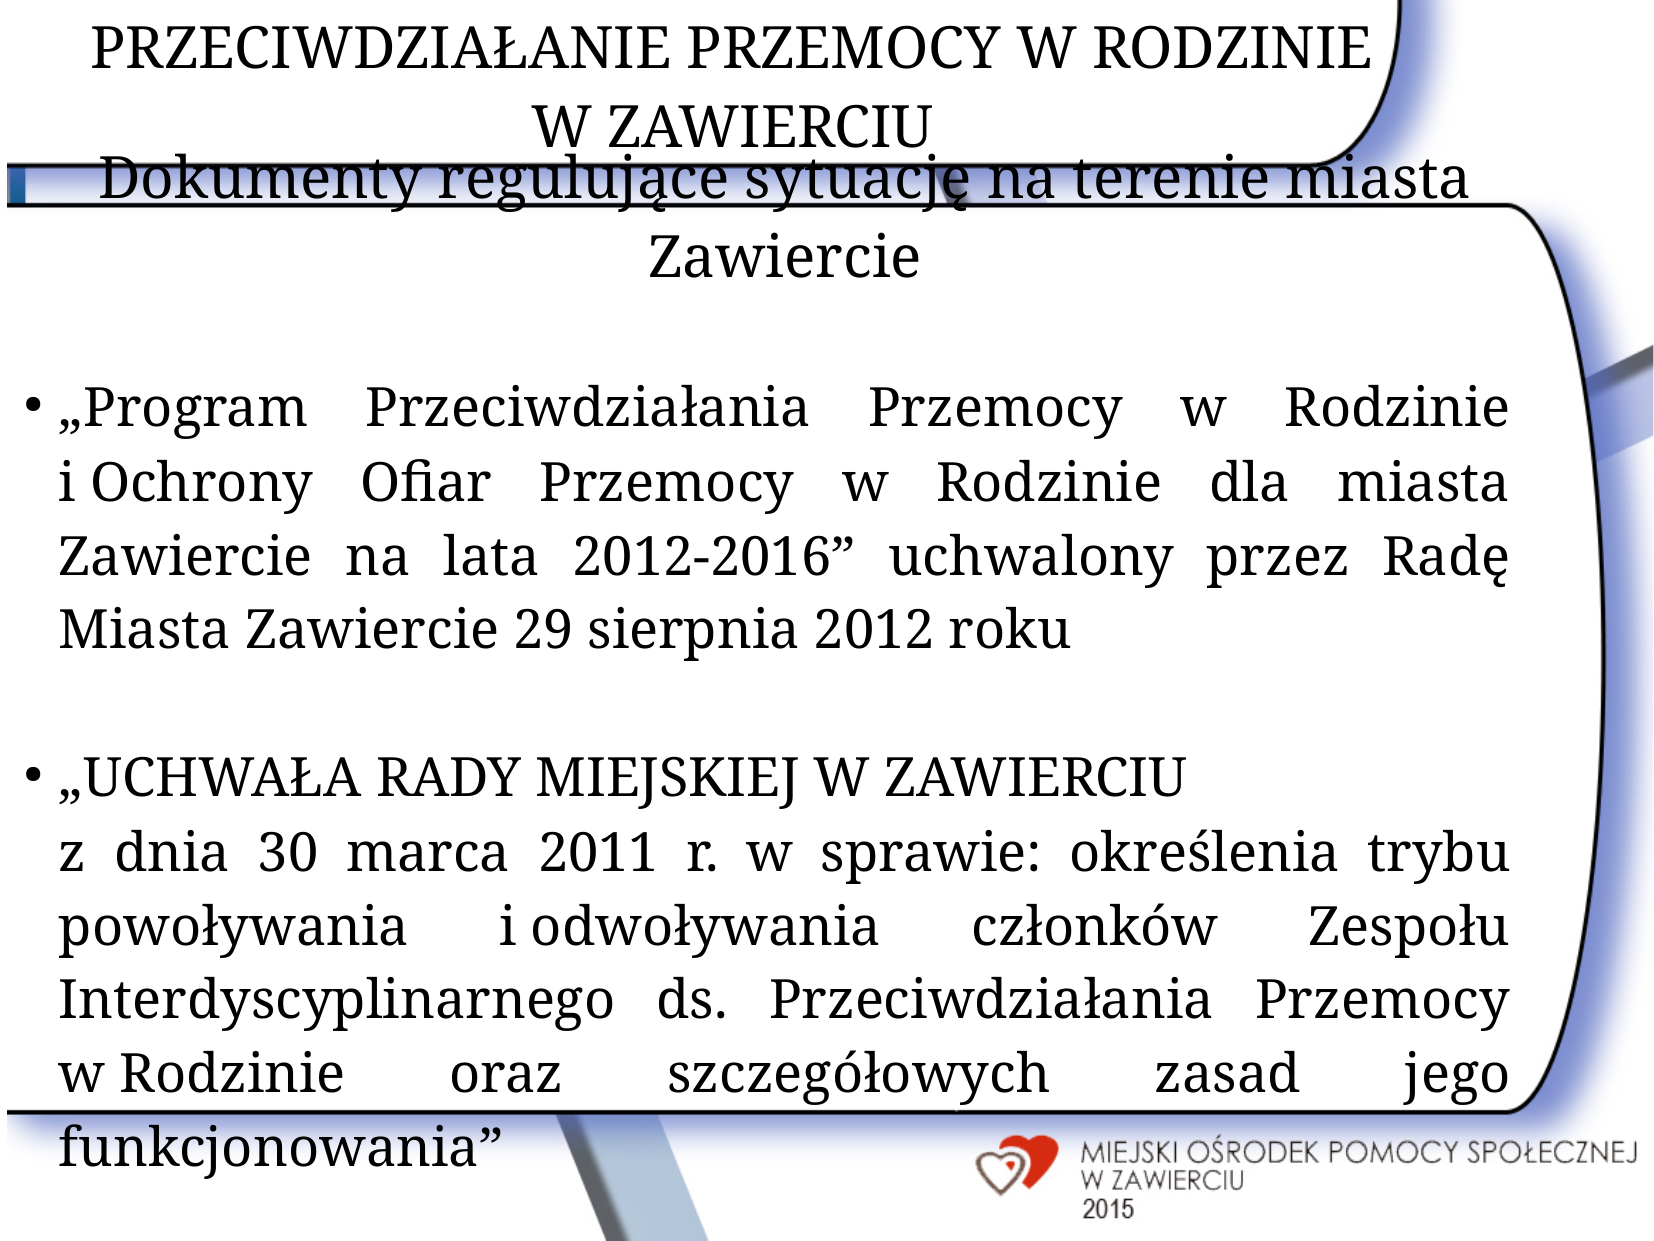

# PRZECIWDZIAŁANIE PRZEMOCY W RODZINIE W ZAWIERCIU
Dokumenty regulujące sytuację na terenie miasta Zawiercie
„Program Przeciwdziałania Przemocy w Rodzinie i Ochrony Ofiar Przemocy w Rodzinie dla miasta Zawiercie na lata 2012-2016” uchwalony przez Radę Miasta Zawiercie 29 sierpnia 2012 roku
„UCHWAŁA RADY MIEJSKIEJ W ZAWIERCIU
z dnia 30 marca 2011 r. w sprawie: określenia trybu powoływania i odwoływania członków Zespołu Interdyscyplinarnego ds. Przeciwdziałania Przemocy w Rodzinie oraz szczegółowych zasad jego funkcjonowania”